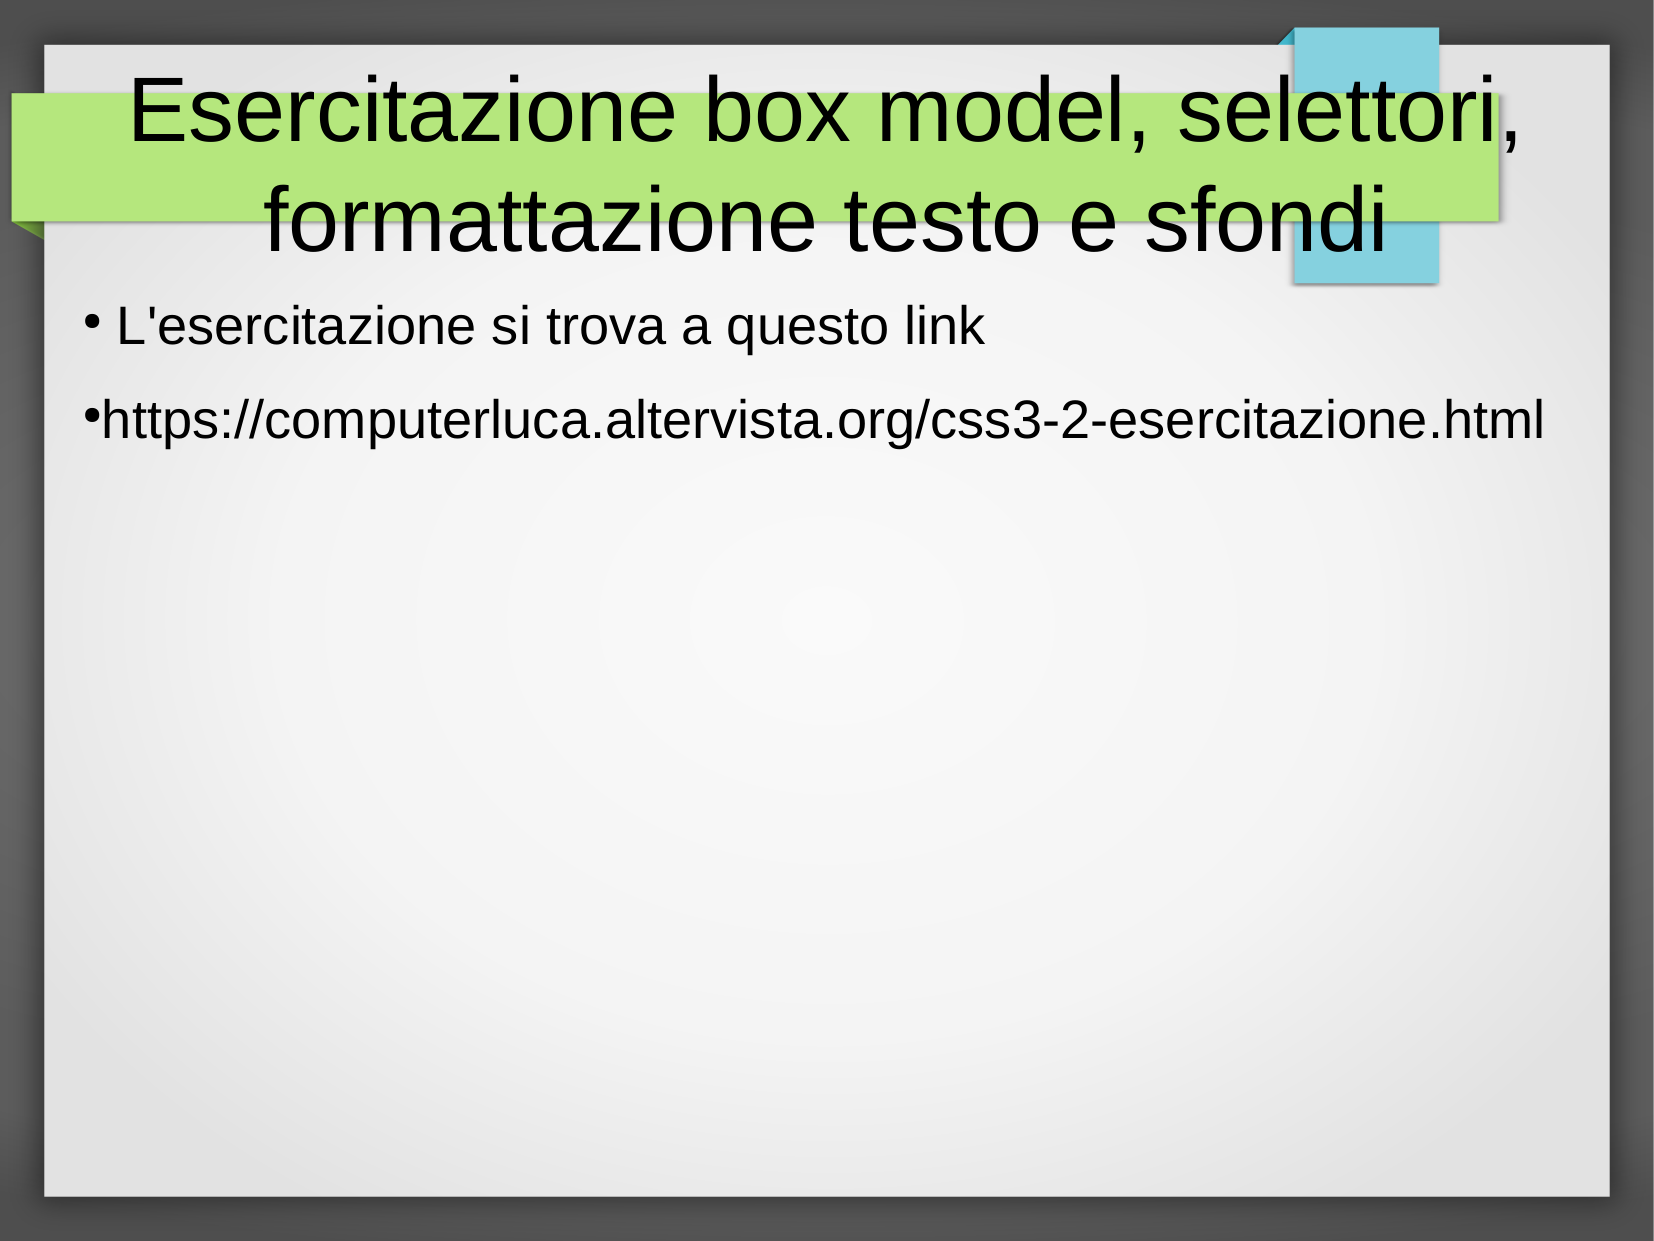

# Esercitazione box model, selettori, formattazione testo e sfondi
 L'esercitazione si trova a questo link
https://computerluca.altervista.org/css3-2-esercitazione.html